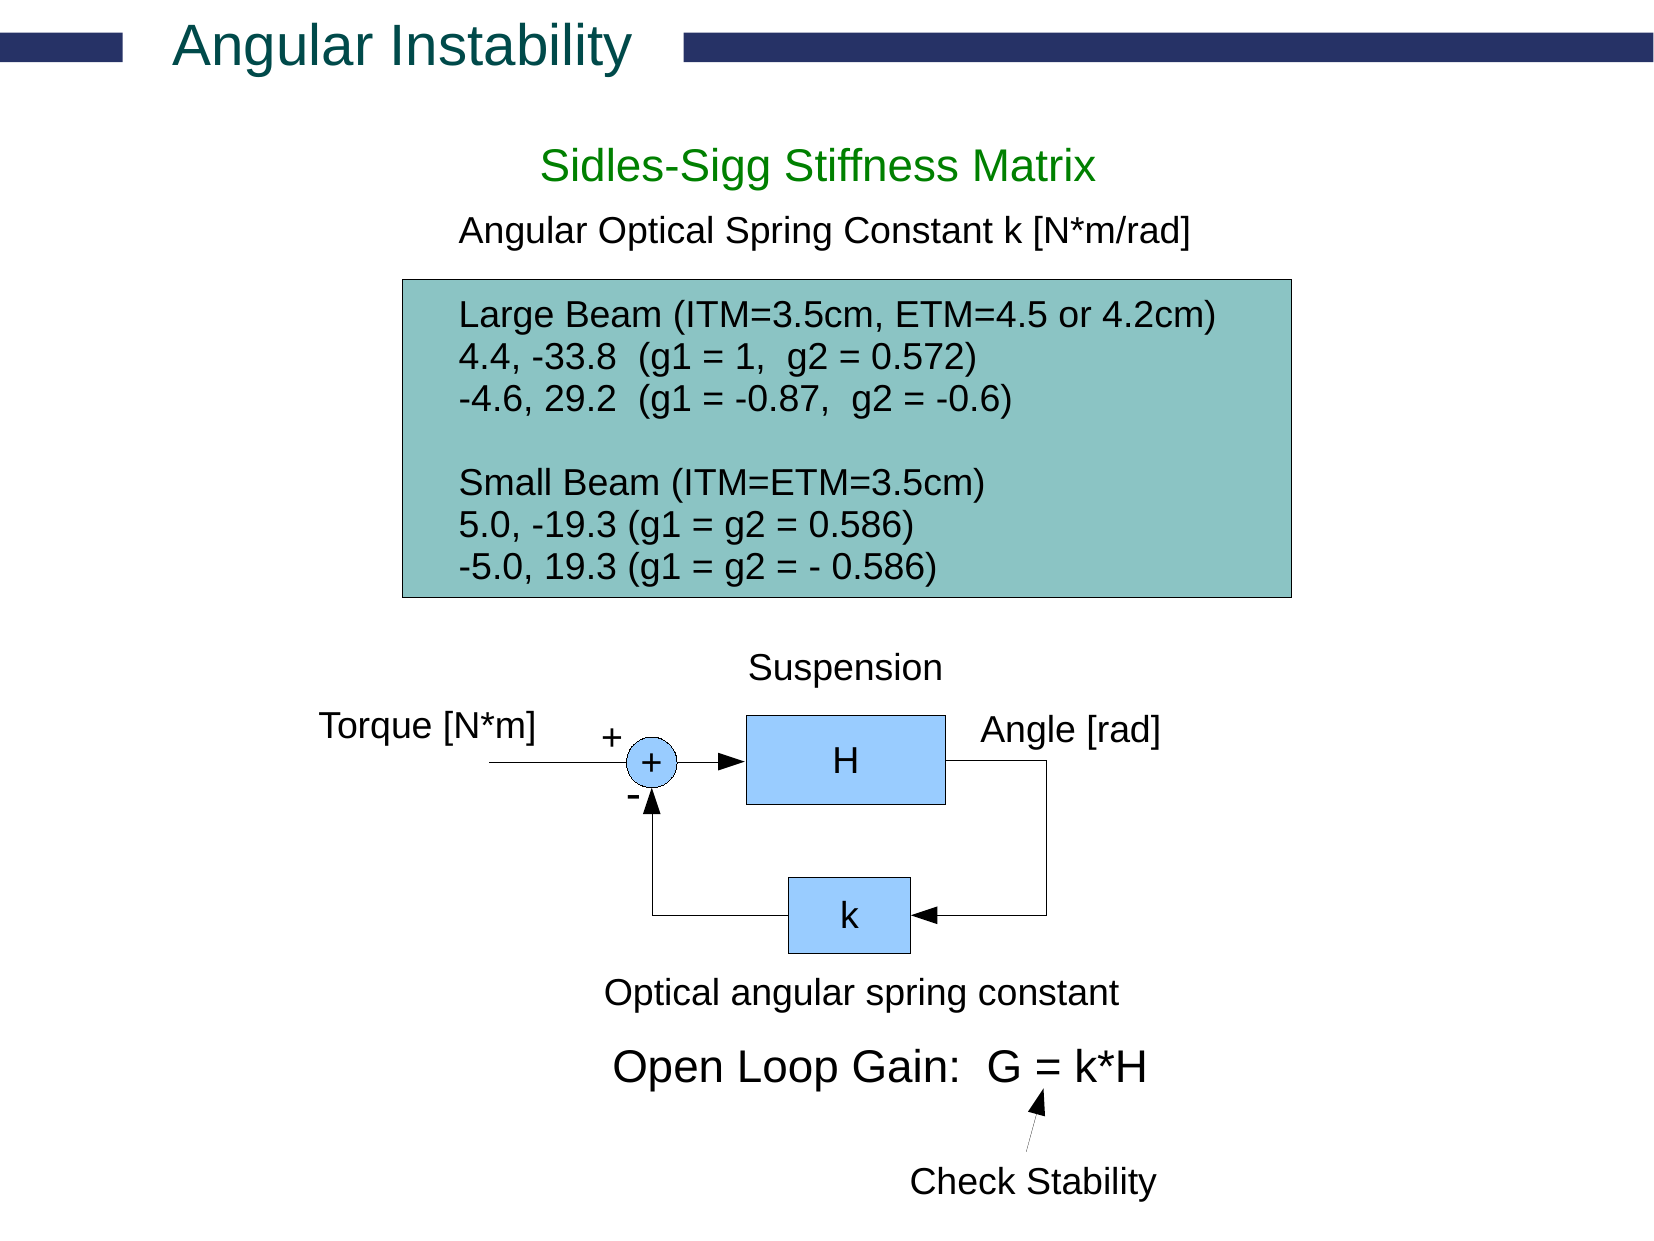

# Angular Instability
Sidles-Sigg Stiffness Matrix
Angular Optical Spring Constant k [N*m/rad]
Large Beam (ITM=3.5cm, ETM=4.5 or 4.2cm)
4.4, -33.8 (g1 = 1, g2 = 0.572)
-4.6, 29.2 (g1 = -0.87, g2 = -0.6)
Small Beam (ITM=ETM=3.5cm)
5.0, -19.3 (g1 = g2 = 0.586)
-5.0, 19.3 (g1 = g2 = - 0.586)
Suspension
Torque [N*m]
Angle [rad]
+
H
+
-
k
Optical angular spring constant
Open Loop Gain: G = k*H
Check Stability